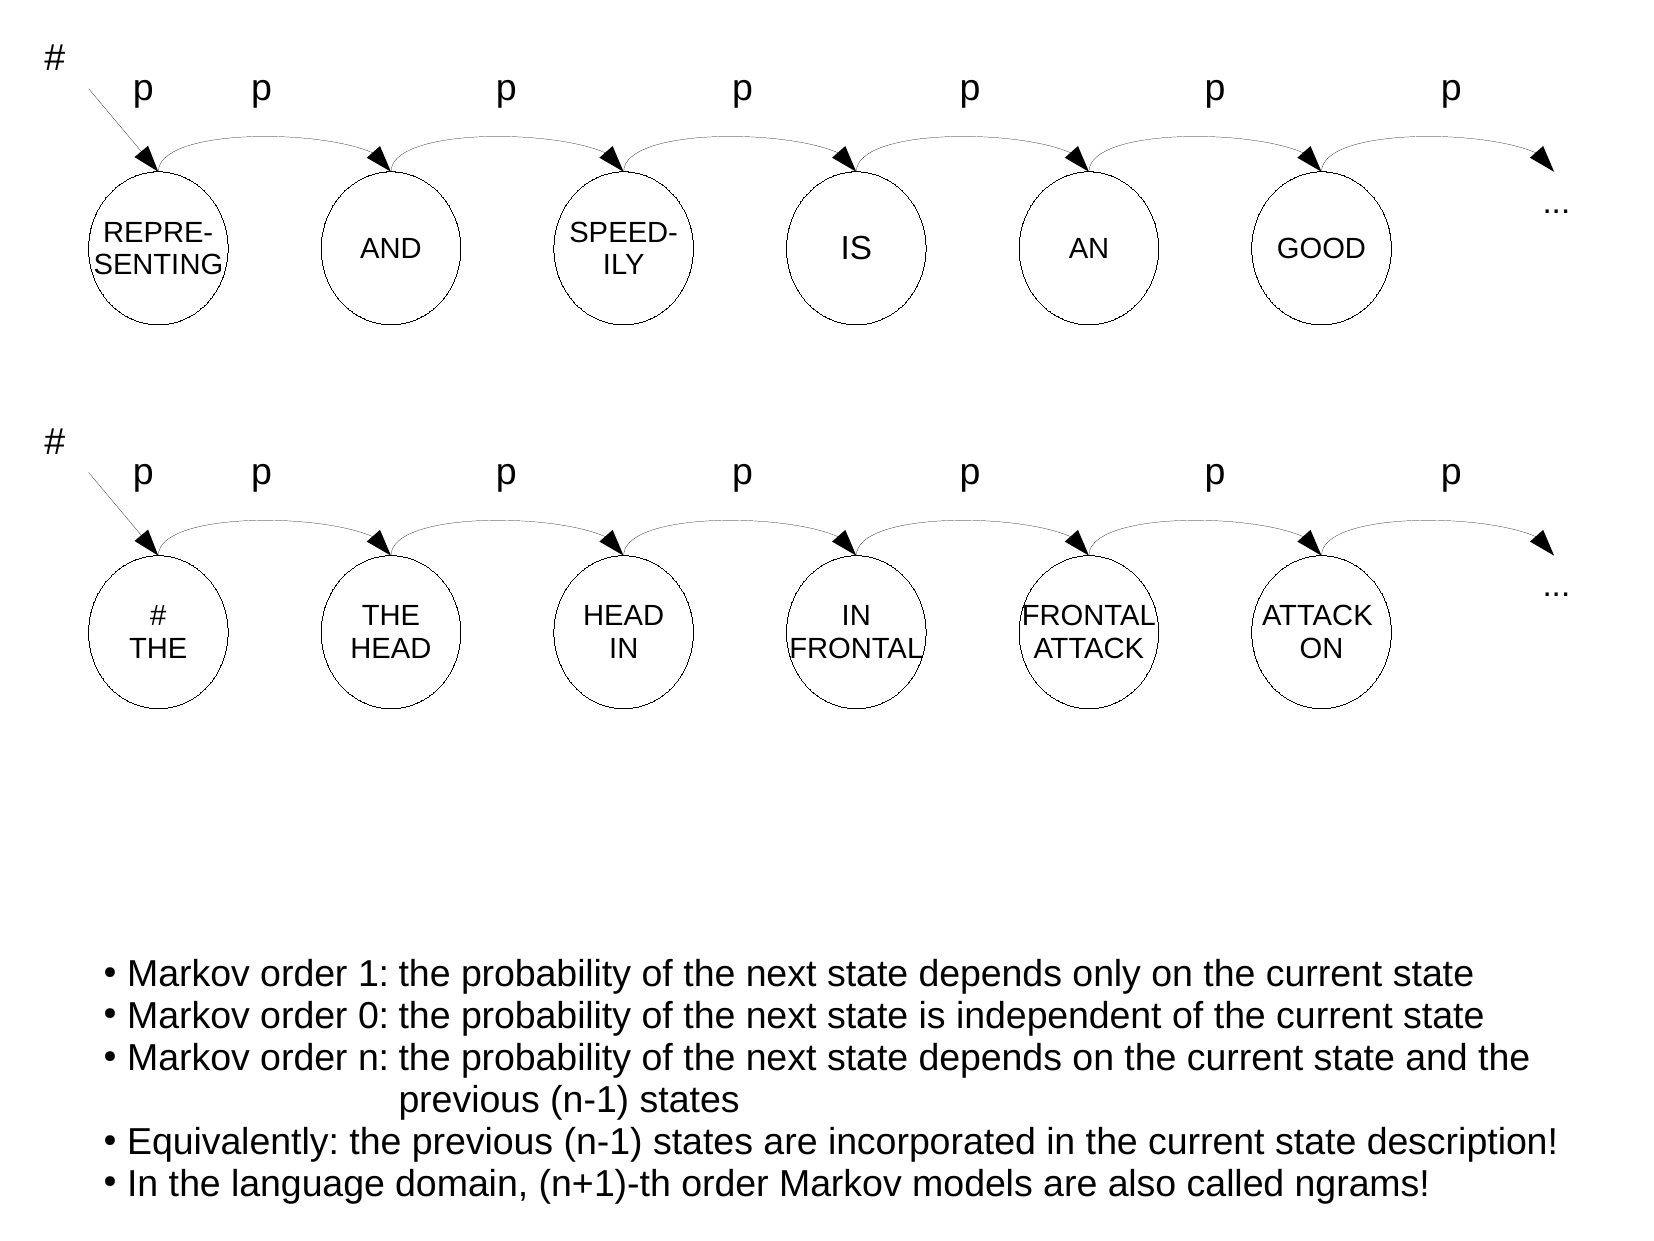

#
p
p
p
p
p
p
p
REPRE-
SENTING
AND
SPEED-
ILY
IS
AN
GOOD
...
#
p
p
p
p
p
p
p
#
THE
THE
HEAD
HEAD
IN
IN
FRONTAL
FRONTAL
ATTACK
ATTACK
ON
...
 Markov order 1:	the probability of the next state depends only on the current state
 Markov order 0:	the probability of the next state is independent of the current state
 Markov order n:	the probability of the next state depends on the current state and the
				previous (n-1) states
 Equivalently: the previous (n-1) states are incorporated in the current state description!
 In the language domain, (n+1)-th order Markov models are also called ngrams!